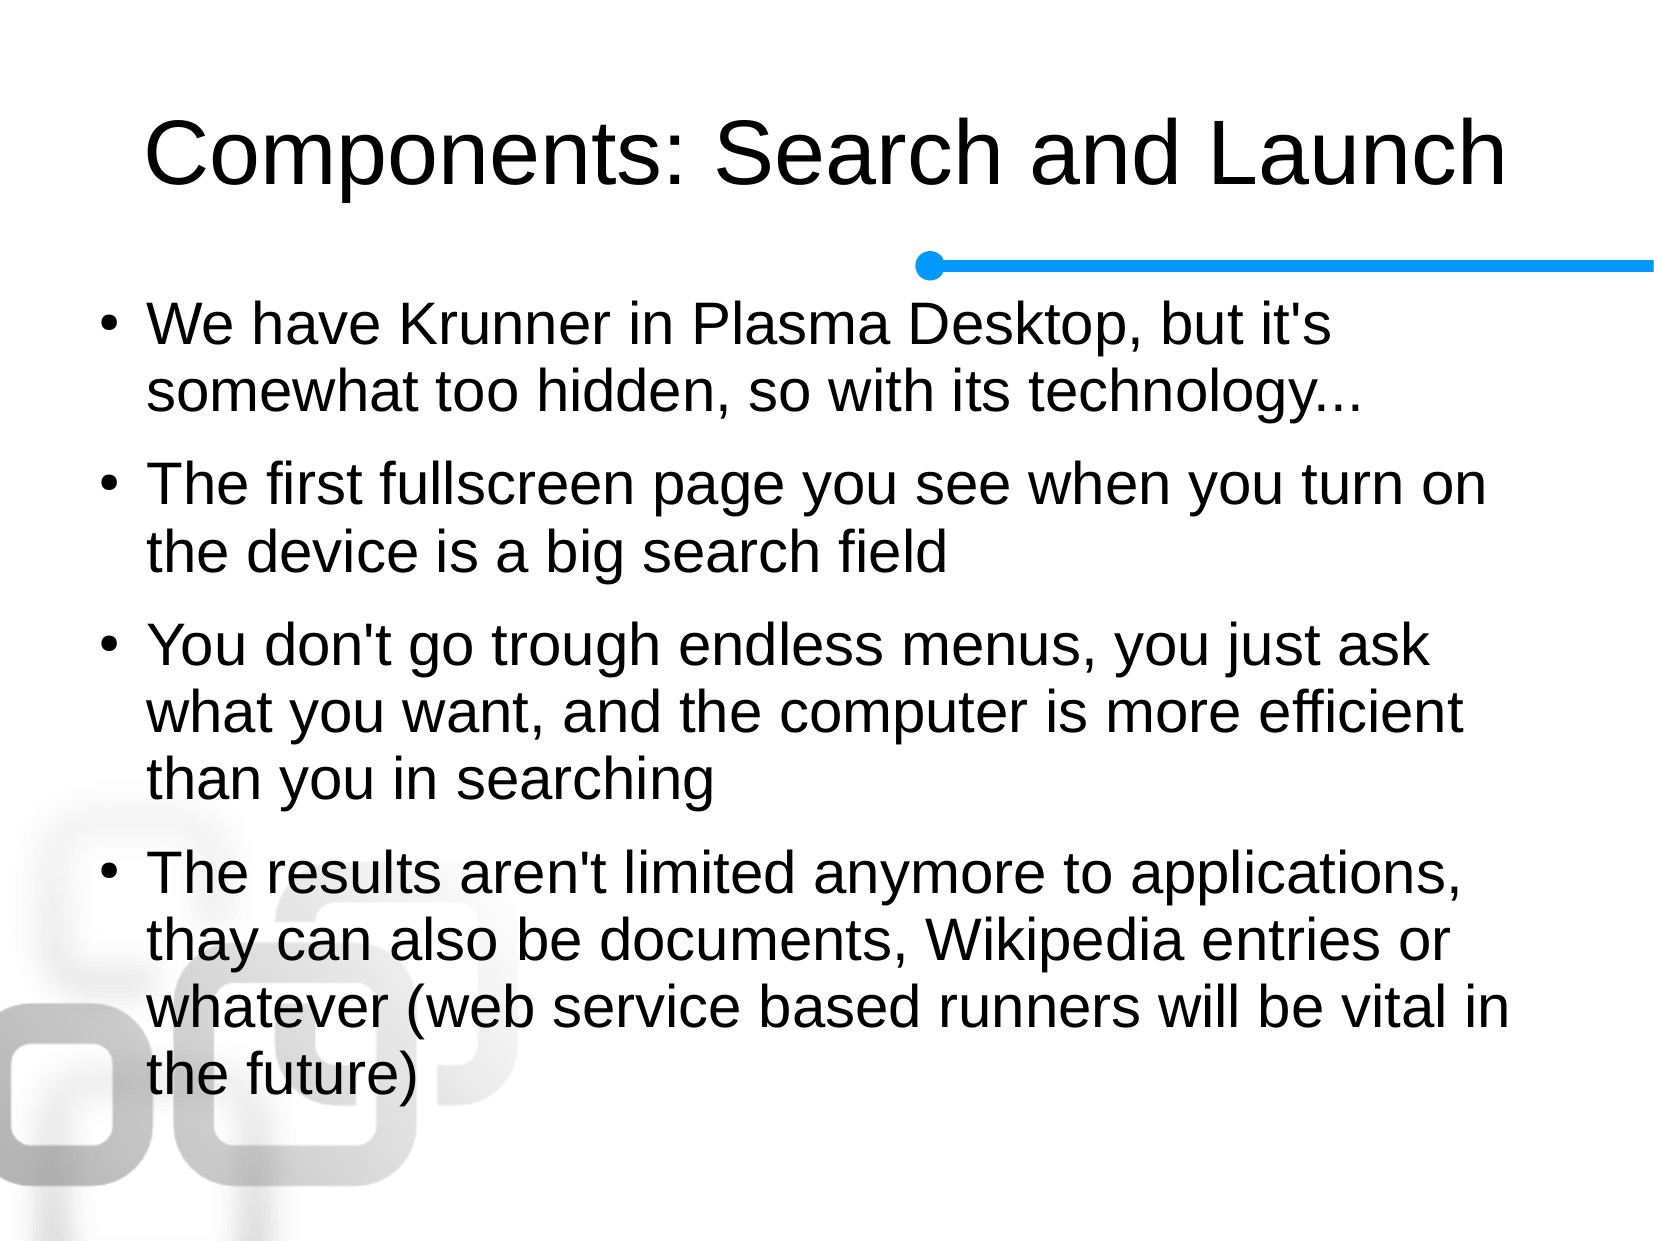

# Components: Search and Launch
We have Krunner in Plasma Desktop, but it's somewhat too hidden, so with its technology...
The first fullscreen page you see when you turn on the device is a big search field
You don't go trough endless menus, you just ask what you want, and the computer is more efficient than you in searching
The results aren't limited anymore to applications, thay can also be documents, Wikipedia entries or whatever (web service based runners will be vital in the future)